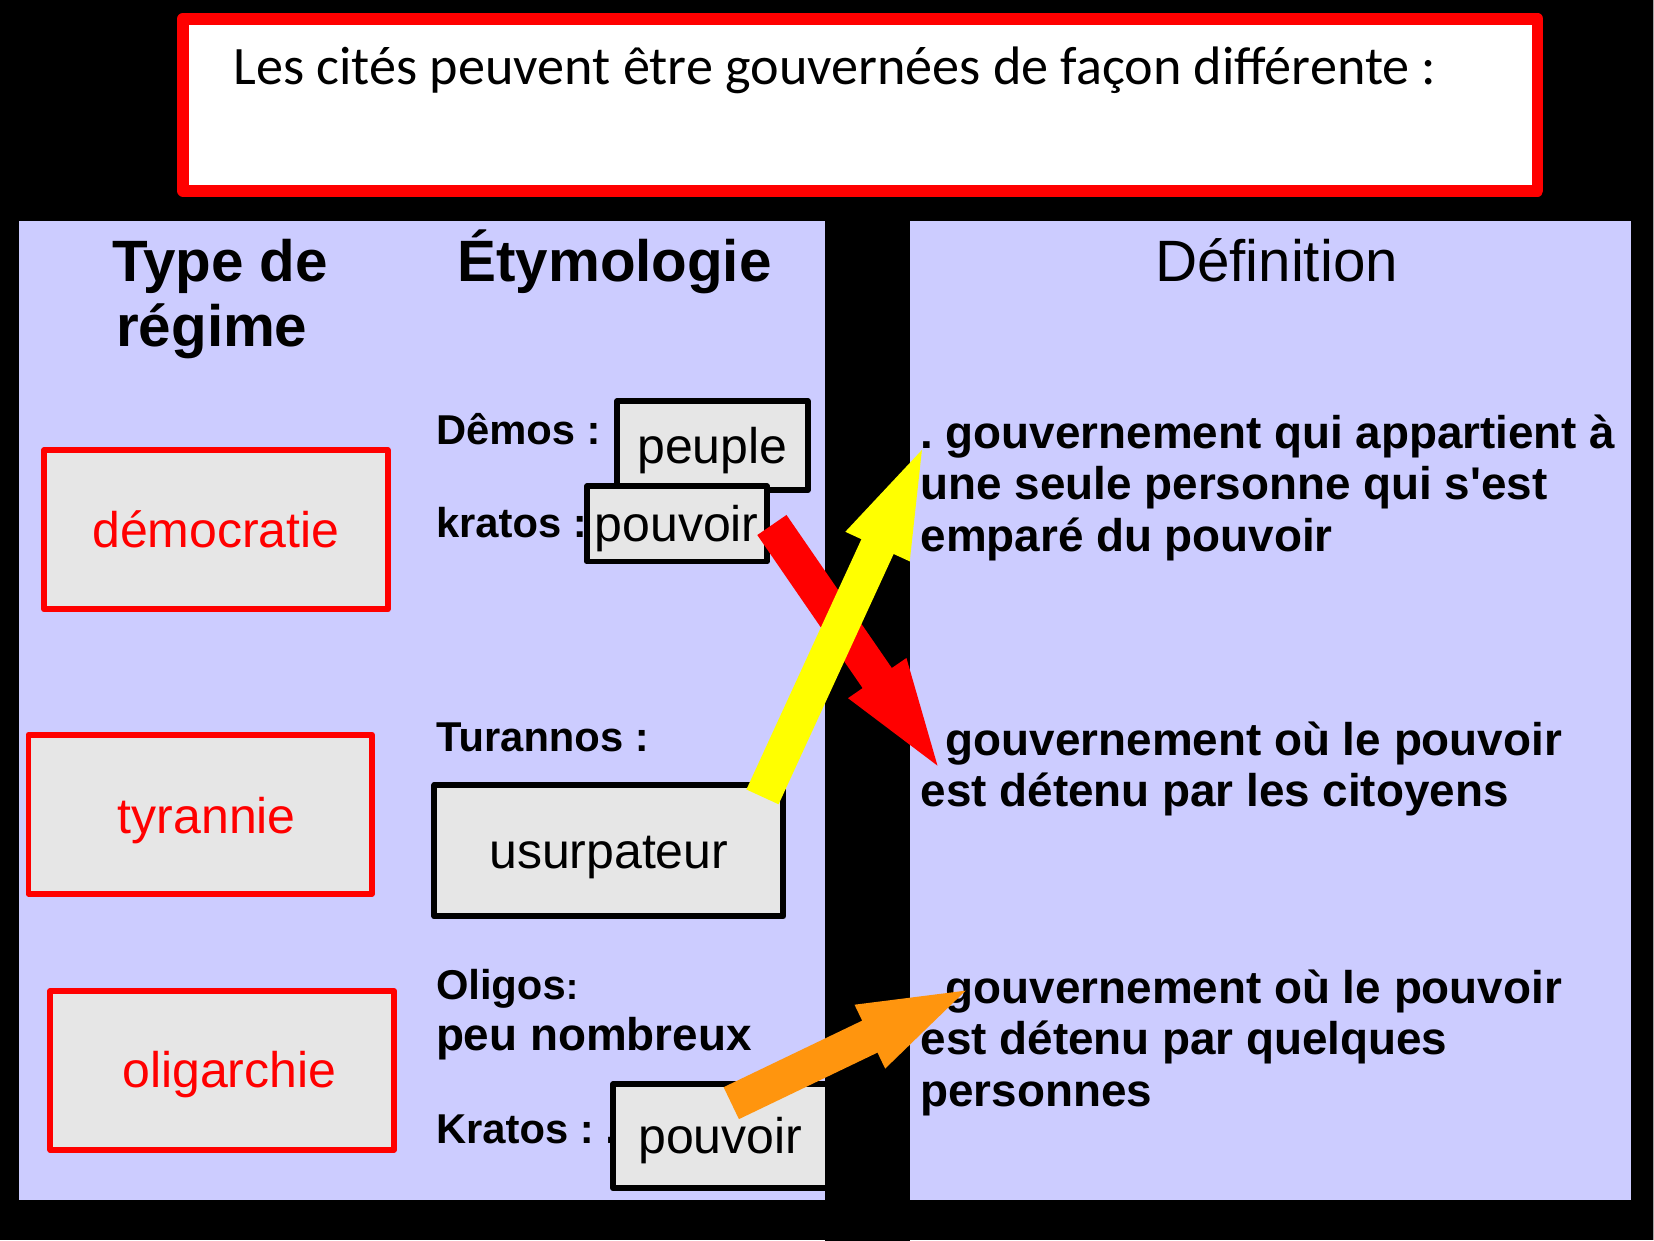

Les cités peuvent être gouvernées de façon différente :
| Type de régime | Étymologie | | Définition |
| --- | --- | --- | --- |
| .............................. | Dêmos : ............... kratos : .............. | | . gouvernement qui appartient à une seule personne qui s'est emparé du pouvoir |
| .............................. | Turannos : .............................. | | . gouvernement où le pouvoir est détenu par les citoyens |
| .............................. | Oligos: peu nombreux Kratos : ......... | | . gouvernement où le pouvoir est détenu par quelques personnes |
peuple
démocratie
pouvoir
 tyrannie
usurpateur
 oligarchie
pouvoir